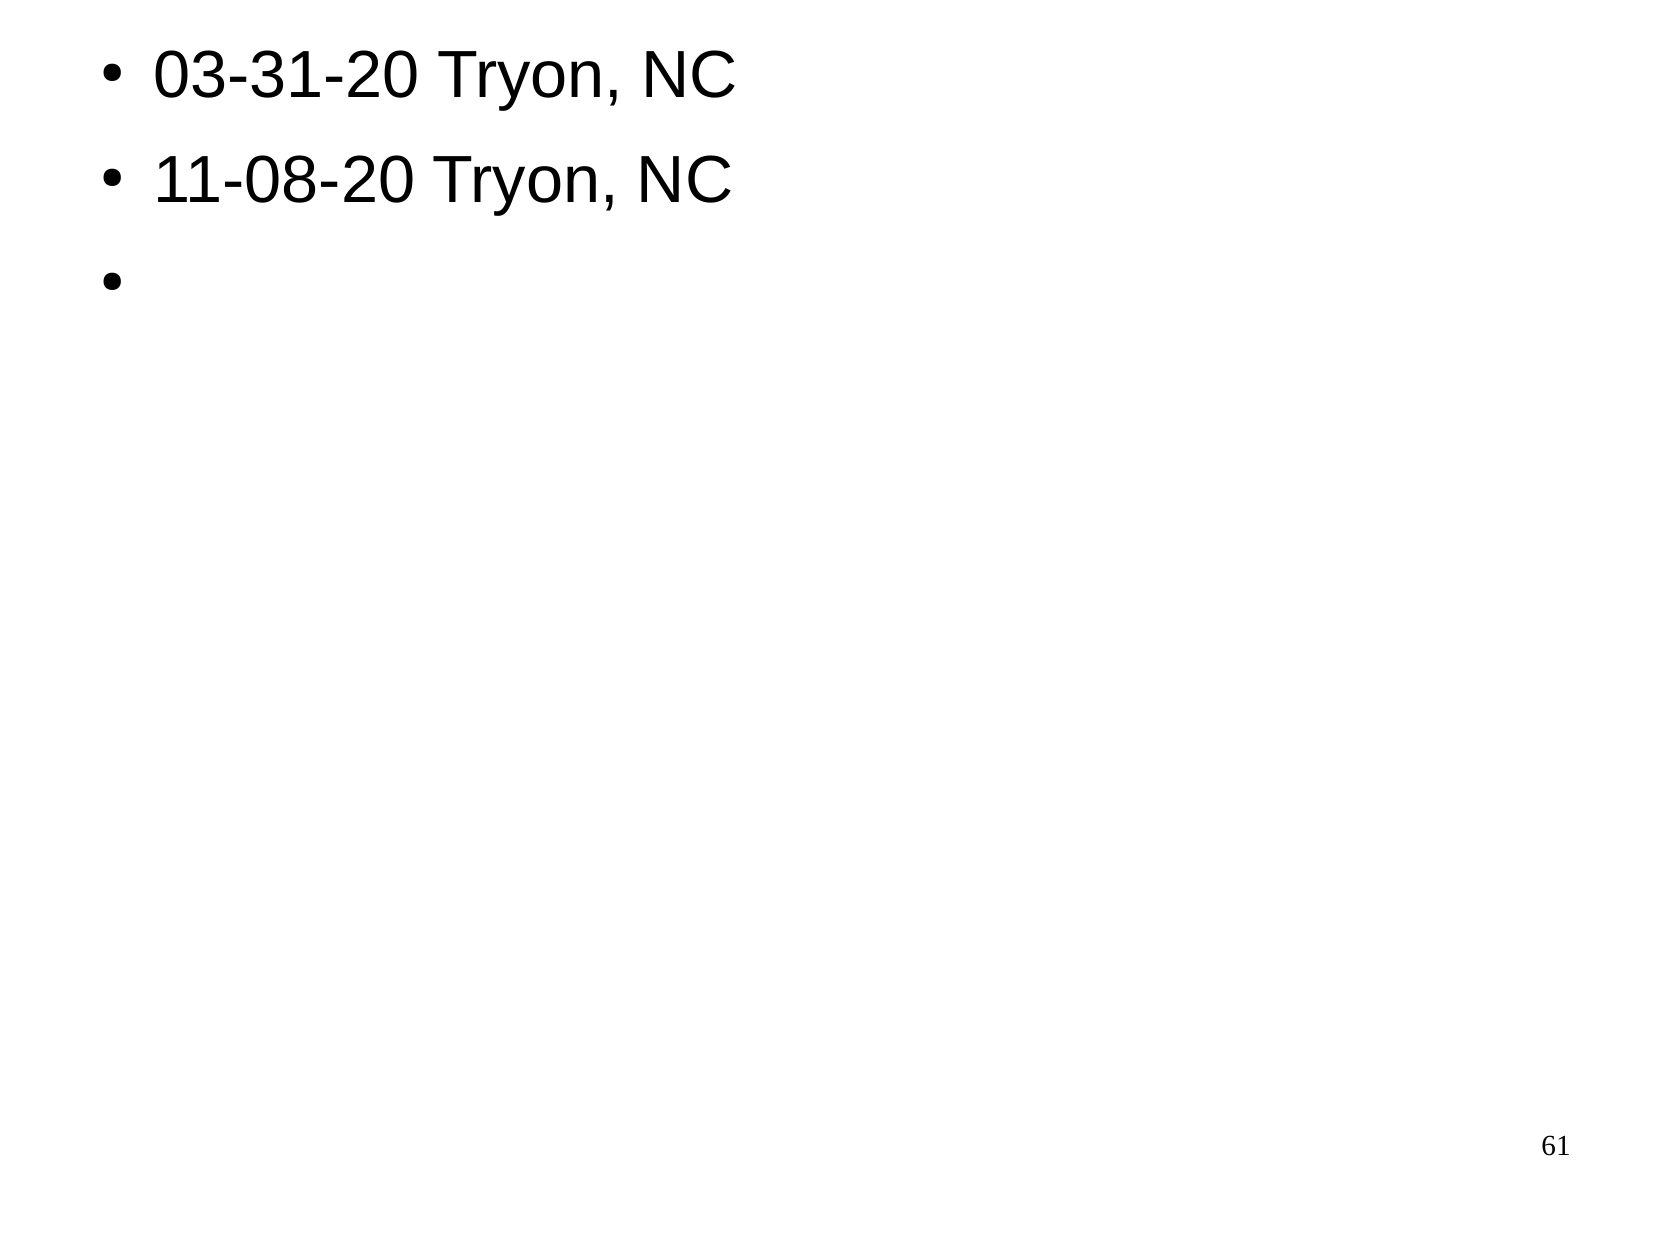

# 03-31-20 Tryon, NC
11-08-20 Tryon, NC
61